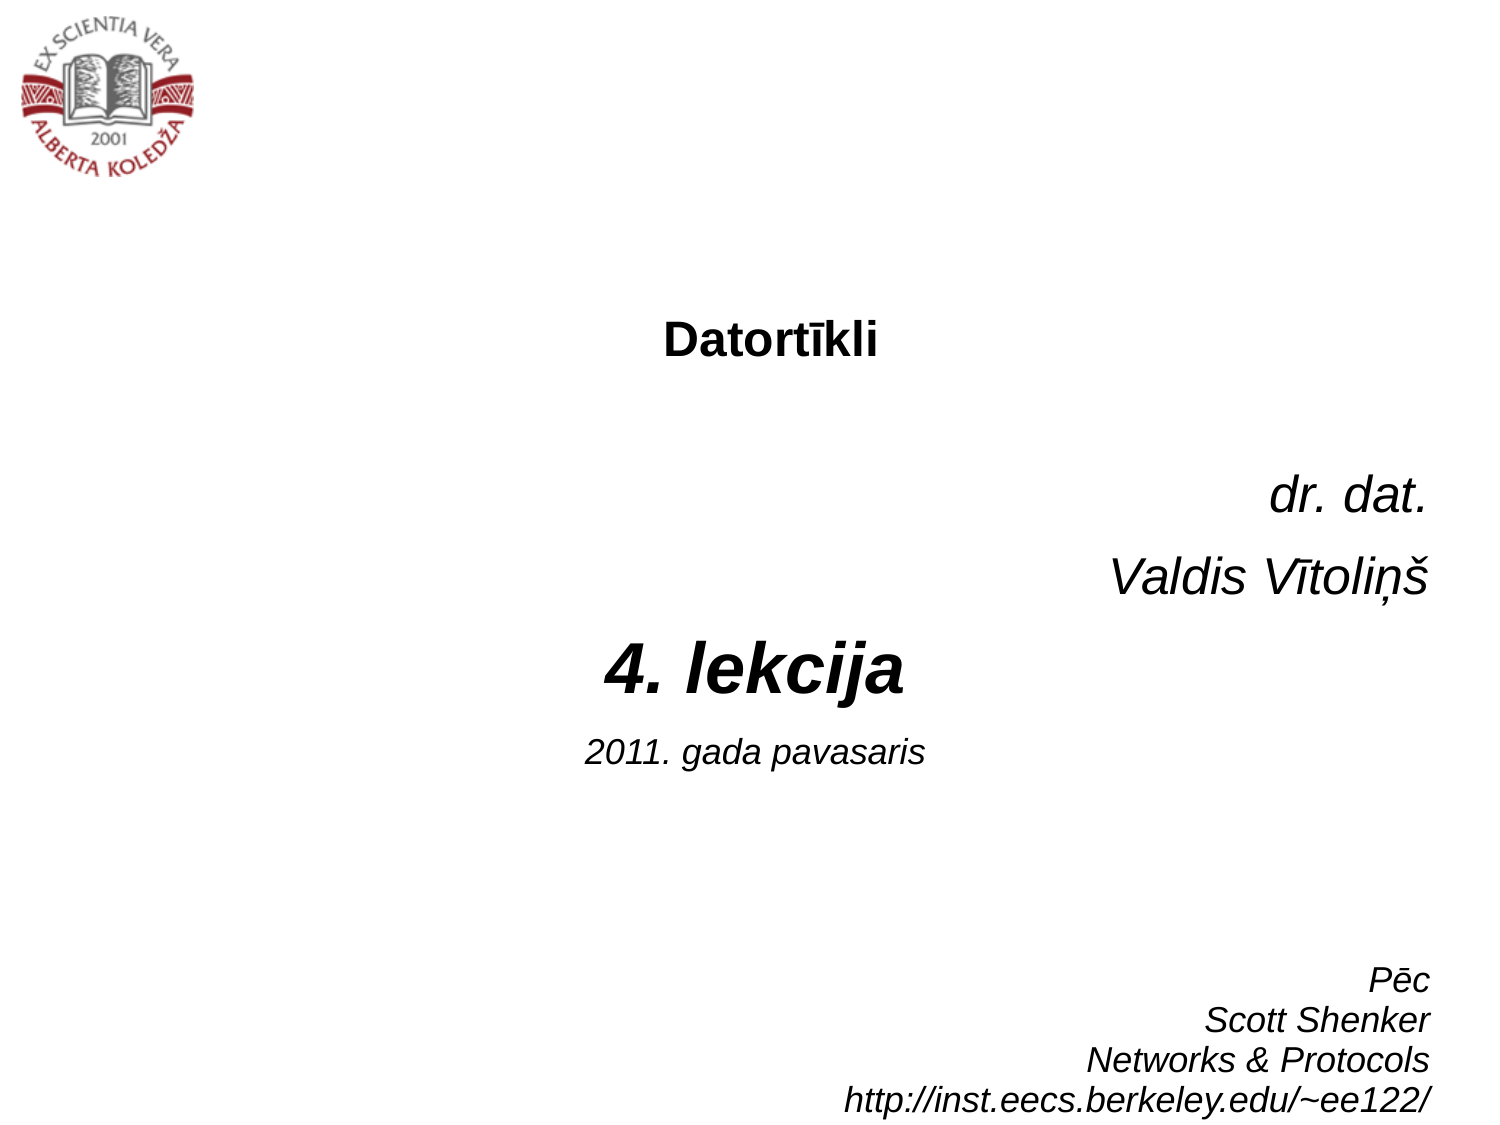

# Datortīkli
dr. dat.
Valdis Vītoliņš
4. lekcija
2011. gada pavasaris
Pēc
Scott Shenker
Networks & Protocols
http://inst.eecs.berkeley.edu/~ee122/